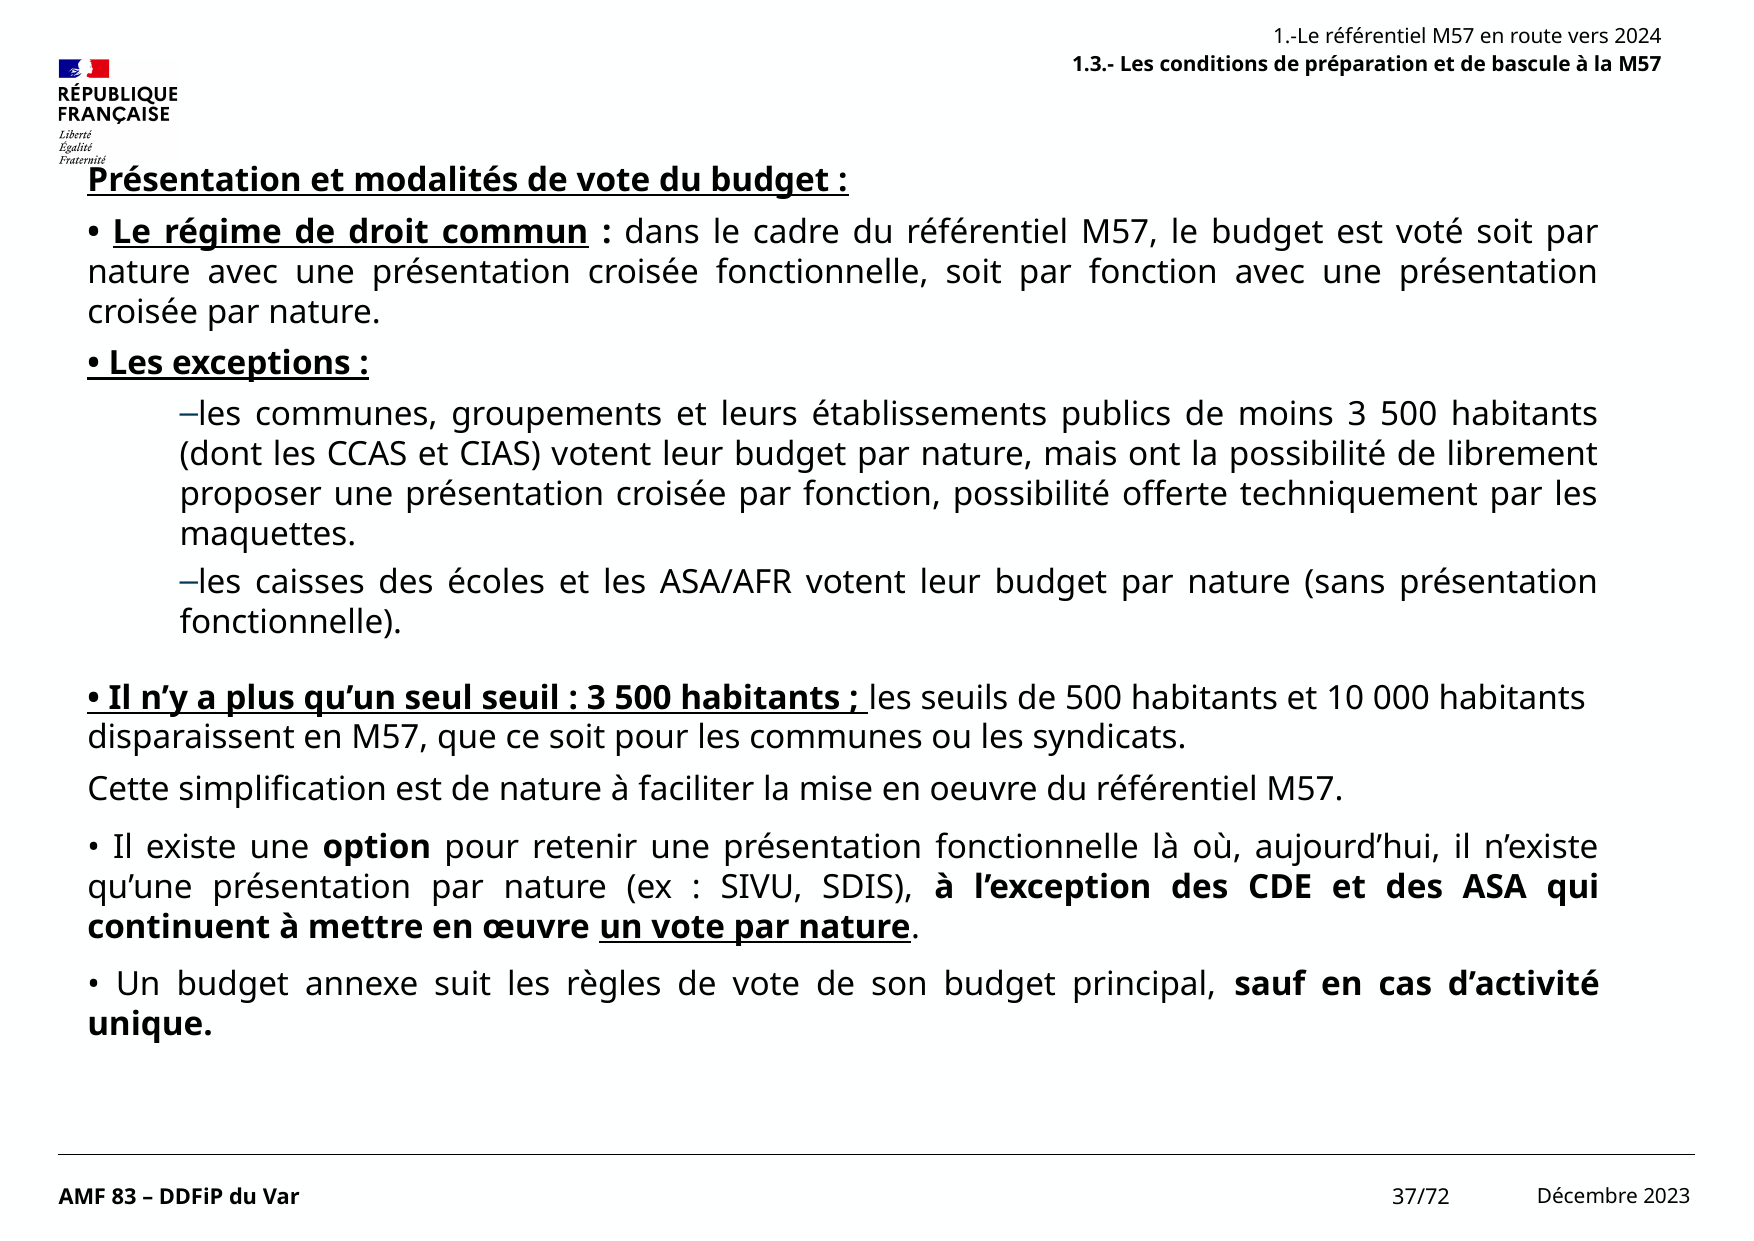

1.-Le référentiel M57 en route vers 2024
1.3.- Les conditions de préparation et de bascule à la M57
# Présentation et modalités de vote du budget :
• Le régime de droit commun : dans le cadre du référentiel M57, le budget est voté soit par nature avec une présentation croisée fonctionnelle, soit par fonction avec une présentation croisée par nature.
• Les exceptions :
les communes, groupements et leurs établissements publics de moins 3 500 habitants (dont les CCAS et CIAS) votent leur budget par nature, mais ont la possibilité de librement proposer une présentation croisée par fonction, possibilité offerte techniquement par les maquettes.
les caisses des écoles et les ASA/AFR votent leur budget par nature (sans présentation fonctionnelle).
• Il n’y a plus qu’un seul seuil : 3 500 habitants ; les seuils de 500 habitants et 10 000 habitants disparaissent en M57, que ce soit pour les communes ou les syndicats.
Cette simplification est de nature à faciliter la mise en oeuvre du référentiel M57.
• Il existe une option pour retenir une présentation fonctionnelle là où, aujourd’hui, il n’existe qu’une présentation par nature (ex : SIVU, SDIS), à l’exception des CDE et des ASA qui continuent à mettre en œuvre un vote par nature.
• Un budget annexe suit les règles de vote de son budget principal, sauf en cas d’activité unique.